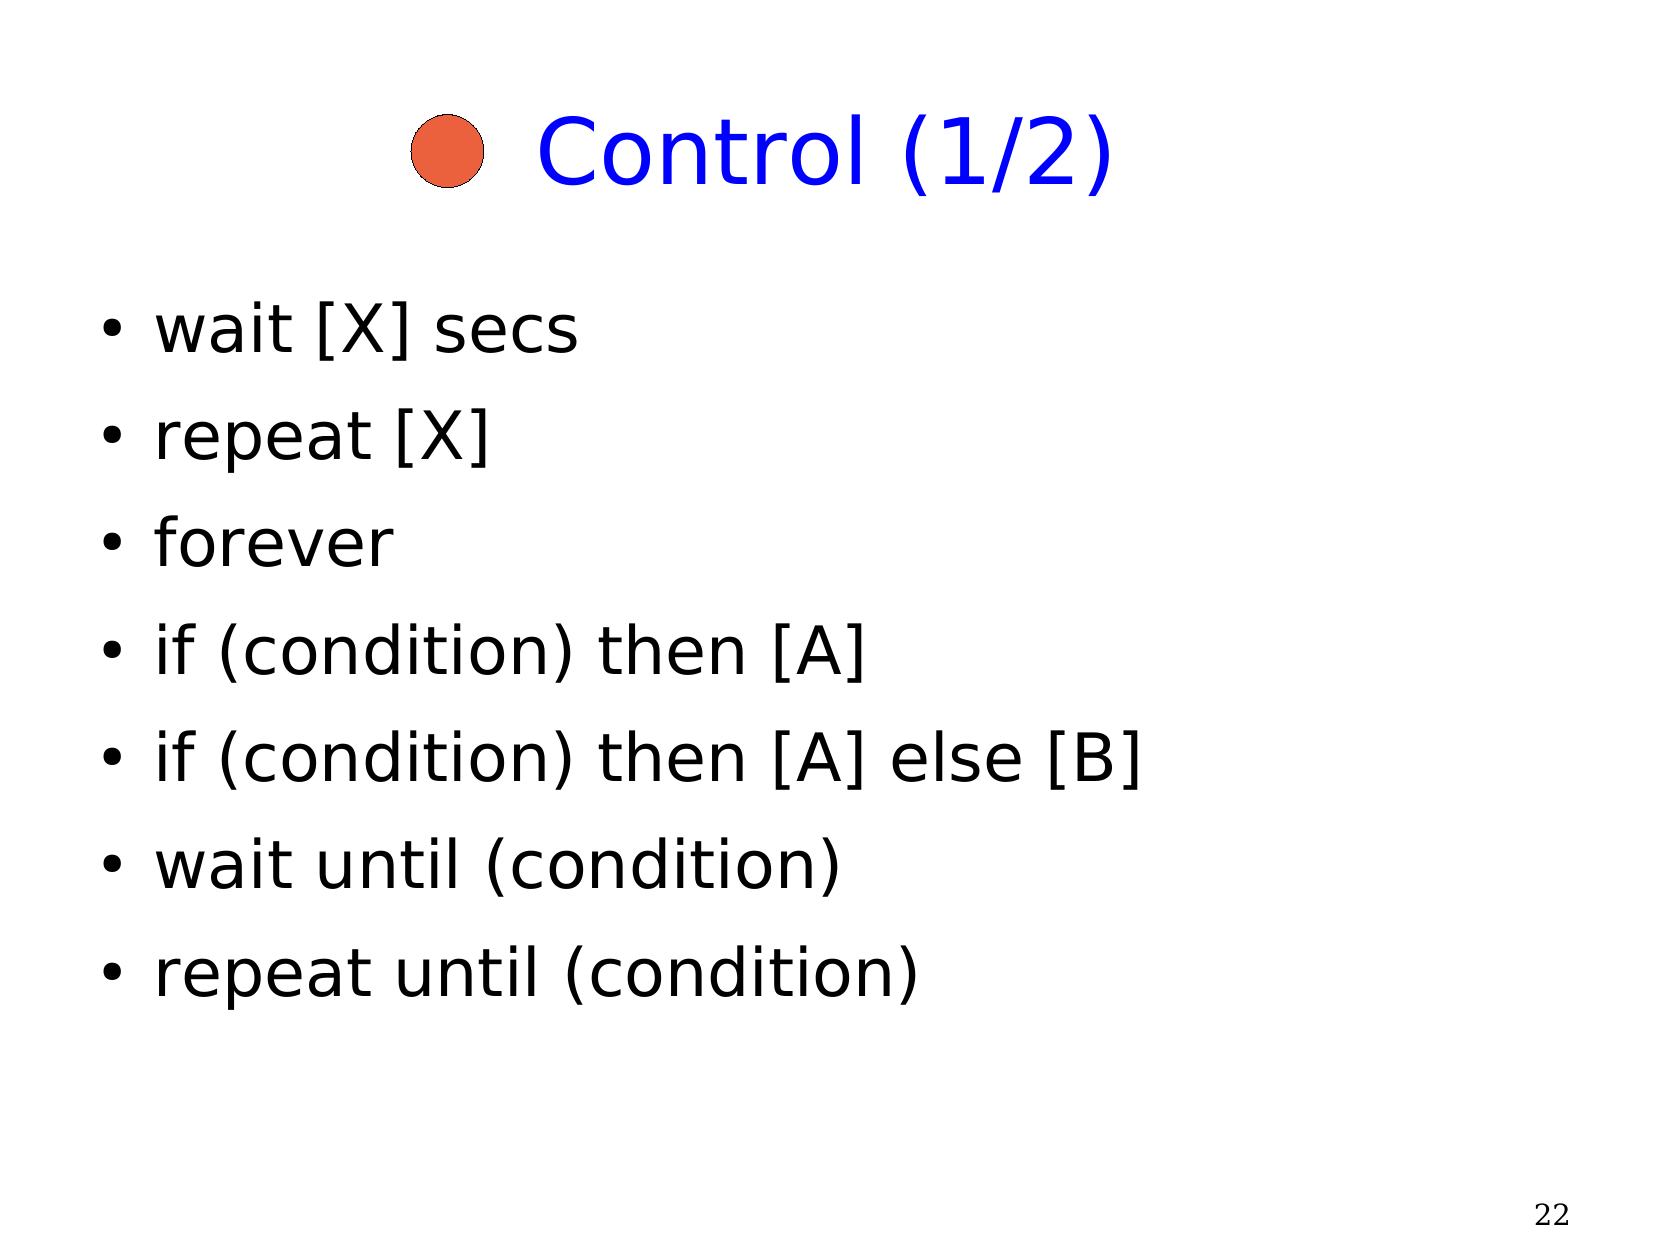

# Control (1/2)
wait [X] secs
repeat [X]
forever
if (condition) then [A]
if (condition) then [A] else [B]
wait until (condition)
repeat until (condition)
22